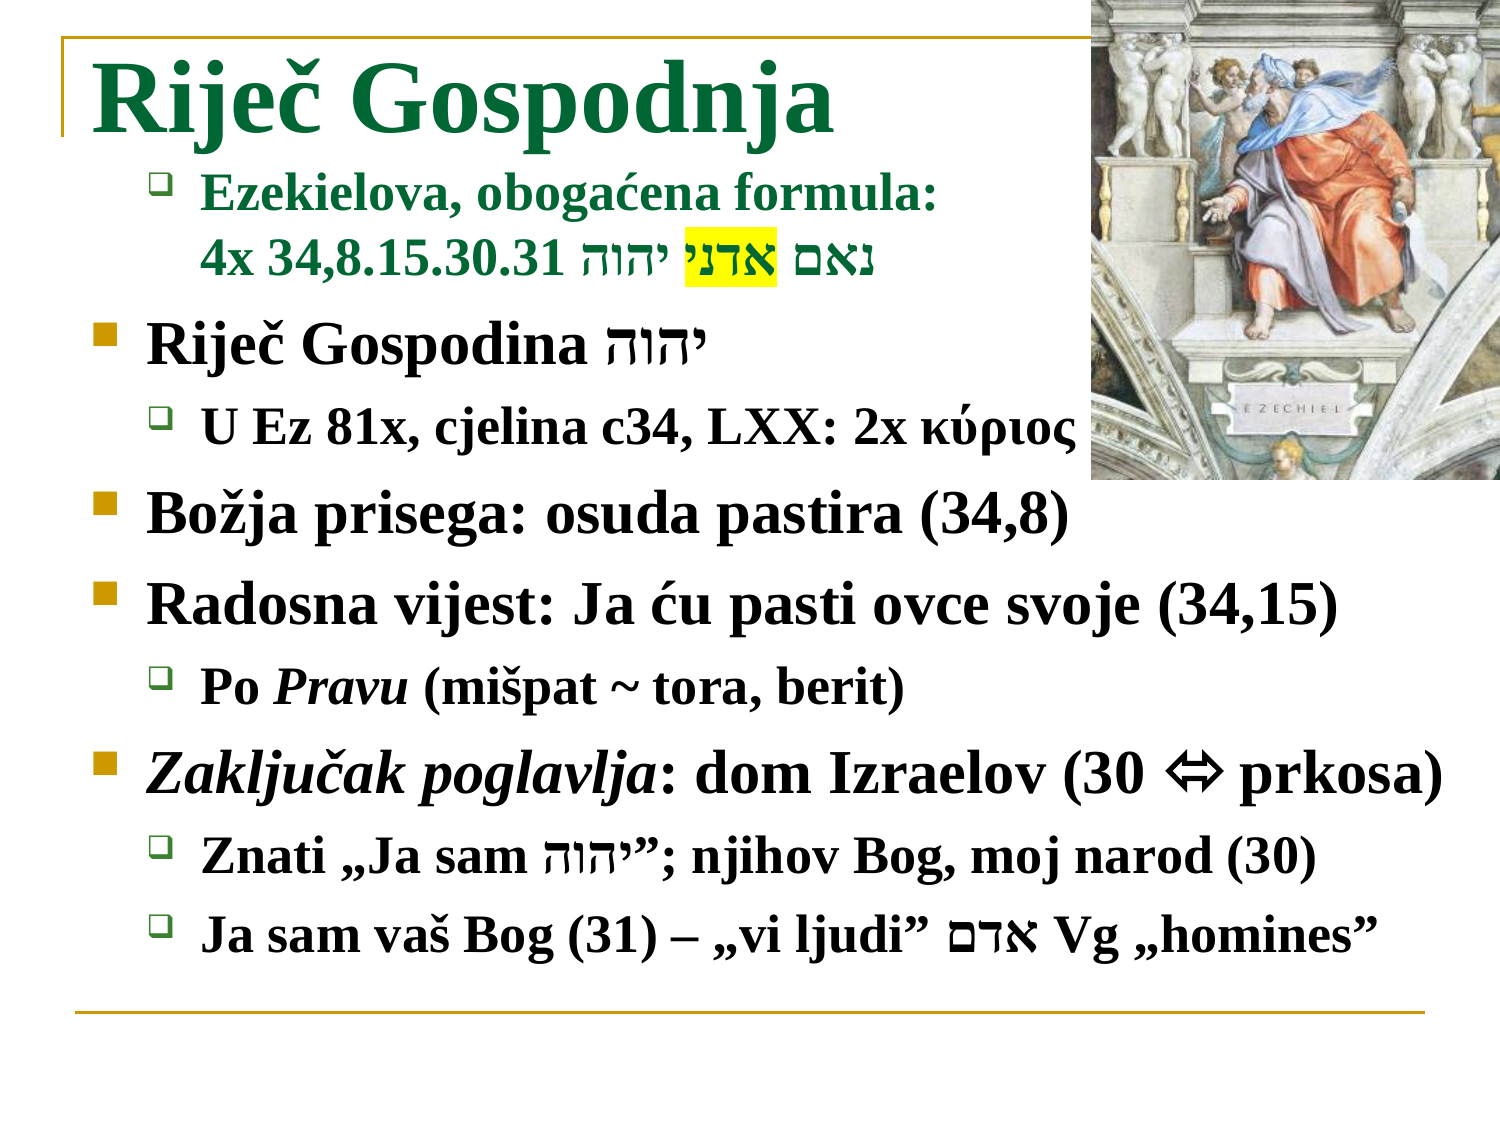

# Riječ Gospodnja
Ezekielova, obogaćena formula:
4x 34,8.15.30.31 נאם אדני יהוה
Riječ Gospodina יהוה
U Ez 81x, cjelina c34, LXX: 2x κύριος
Božja prisega: osuda pastira (34,8)
Radosna vijest: Ja ću pasti ovce svoje (34,15)
Po Pravu (mišpat ~ tora, berit)
Zaključak poglavlja: dom Izraelov (30  prkosa)
Znati „Ja sam יהוה”; njihov Bog, moj narod (30)
Ja sam vaš Bog (31) – „vi ljudi” אדם Vg „homines”